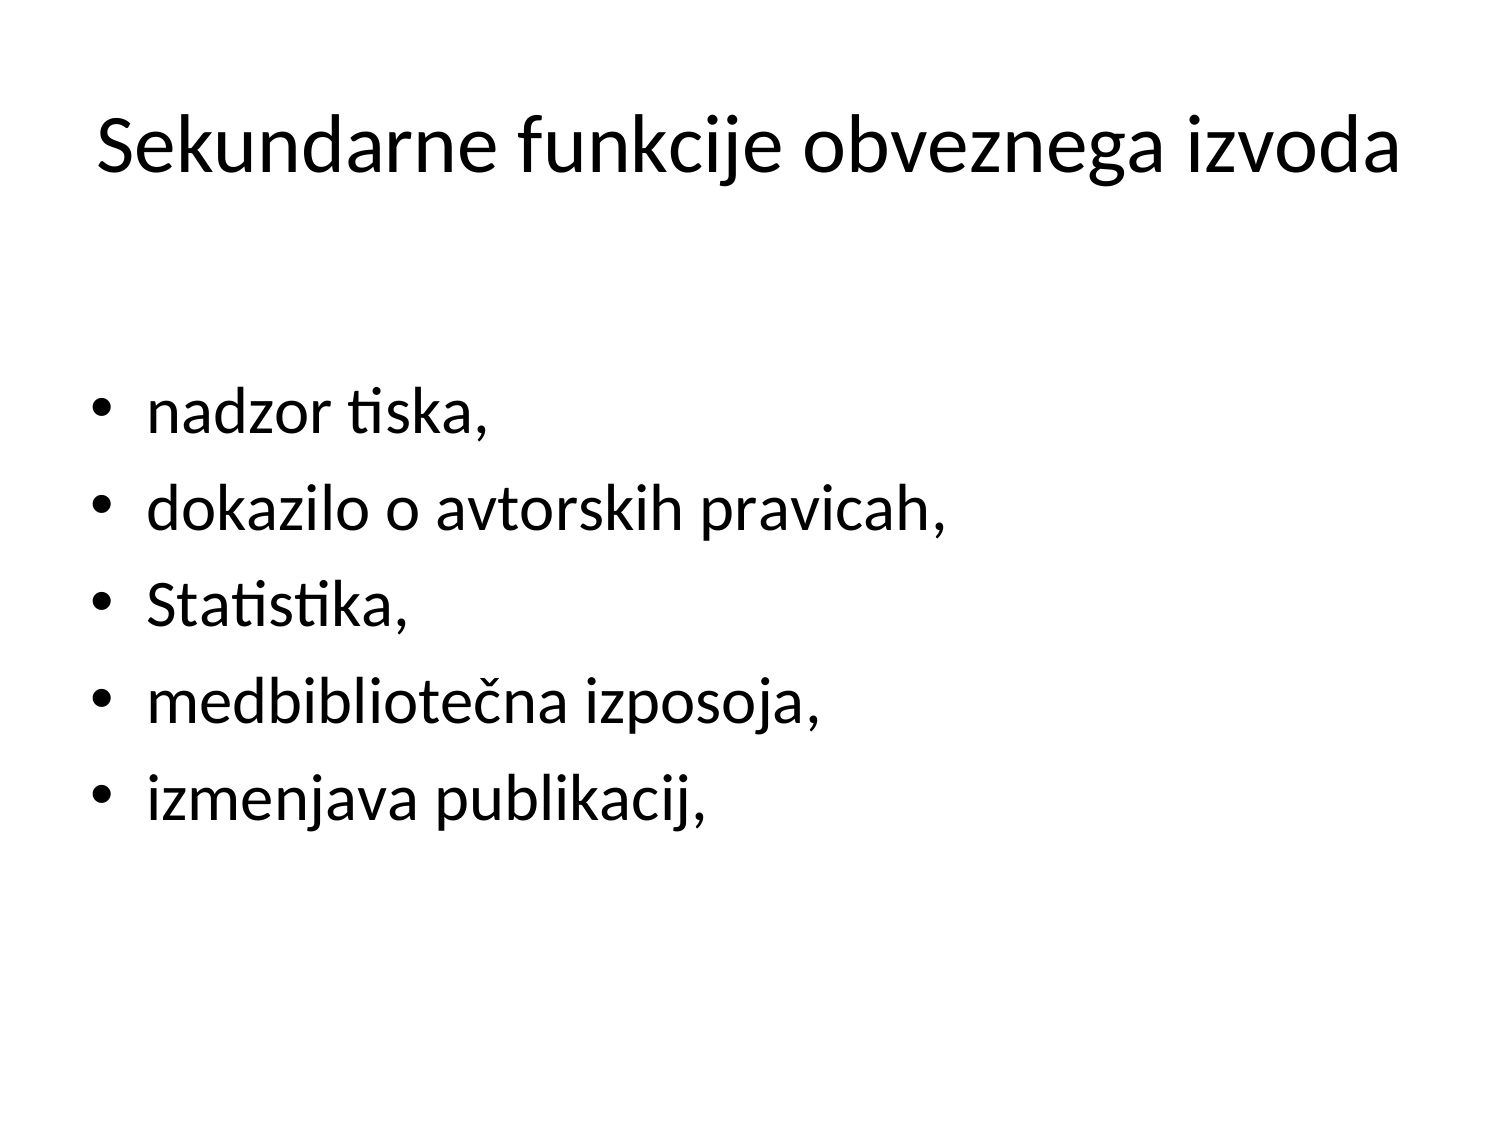

# Sekundarne funkcije obveznega izvoda
nadzor tiska,
dokazilo o avtorskih pravicah,
Statistika,
medbibliotečna izposoja,
izmenjava publikacij,